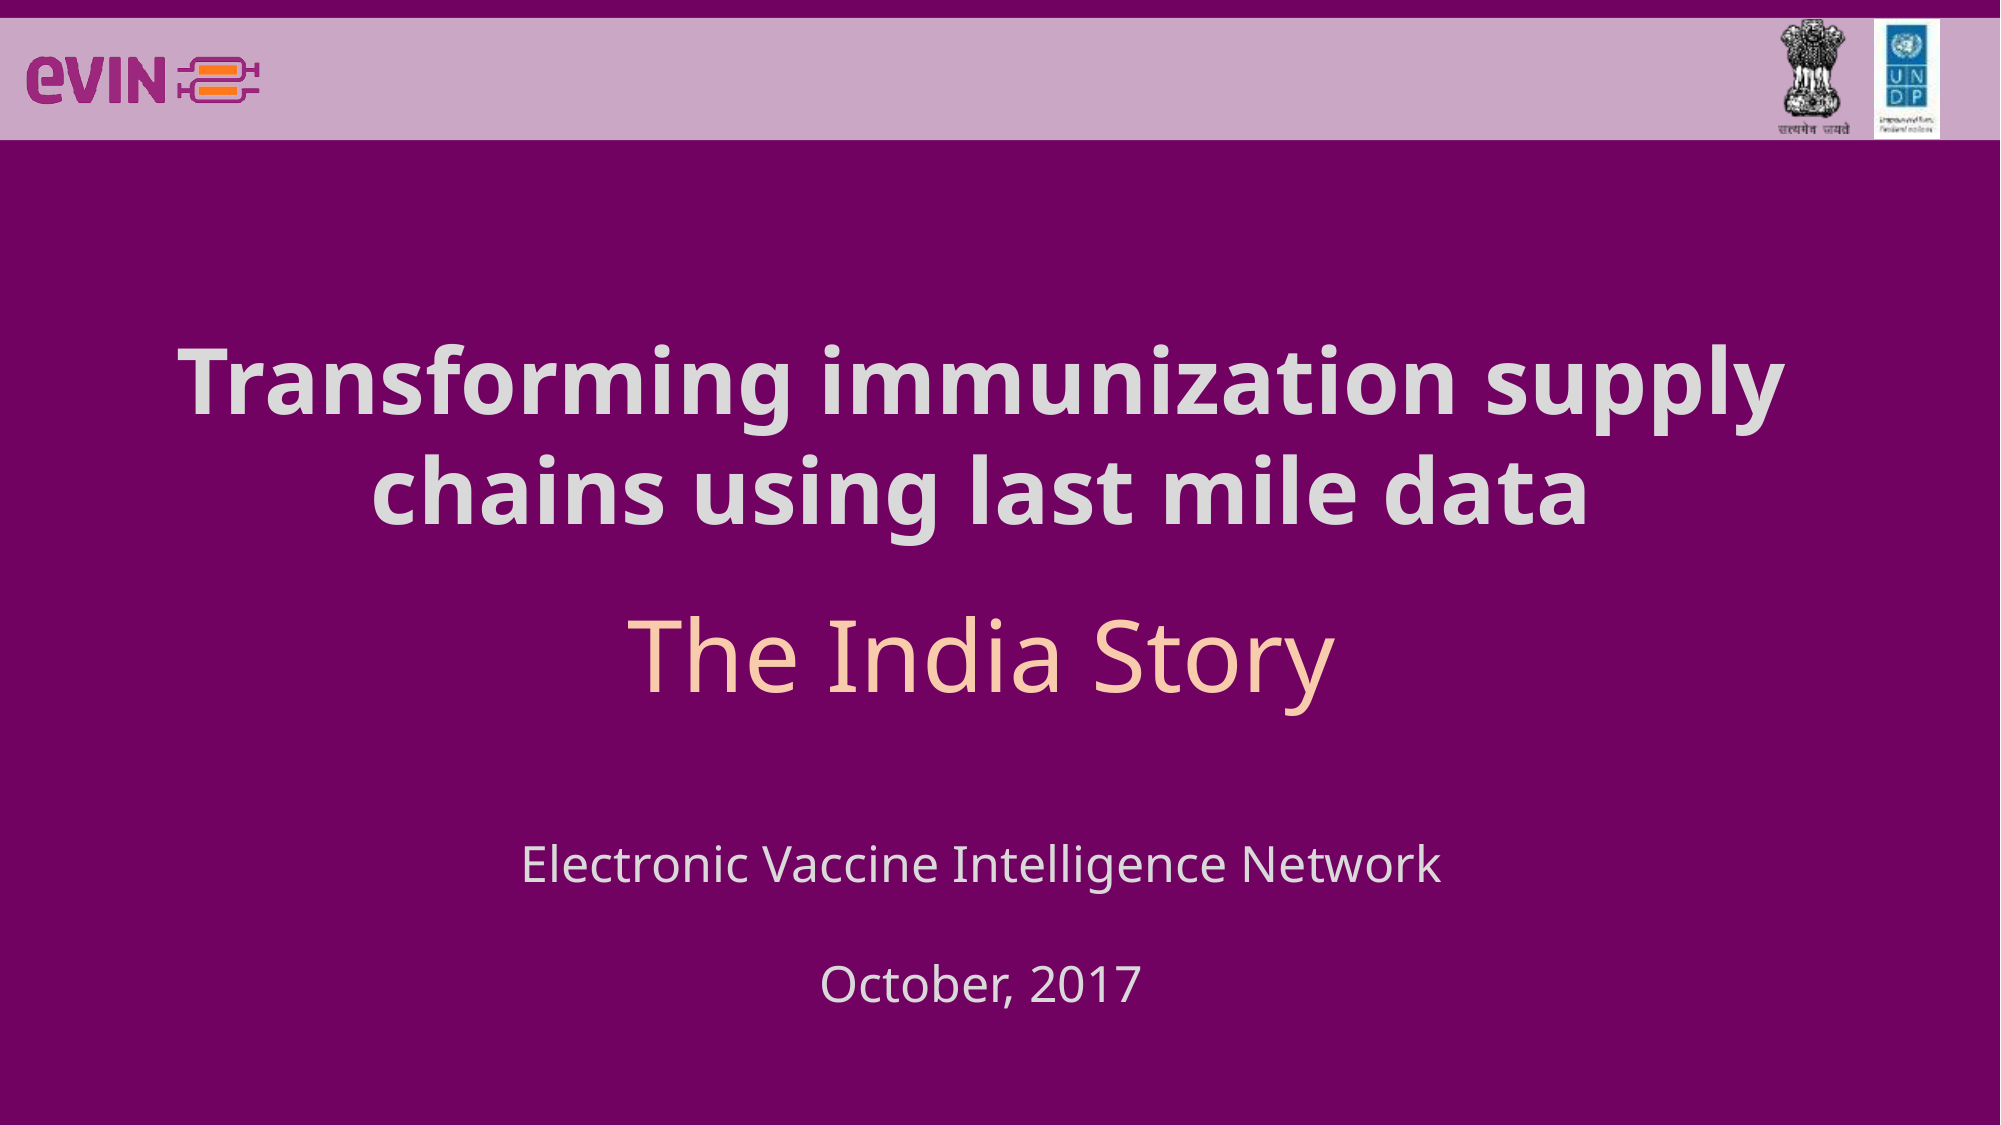

Transforming immunization supply chains using last mile data
The India Story
Electronic Vaccine Intelligence Network
October, 2017